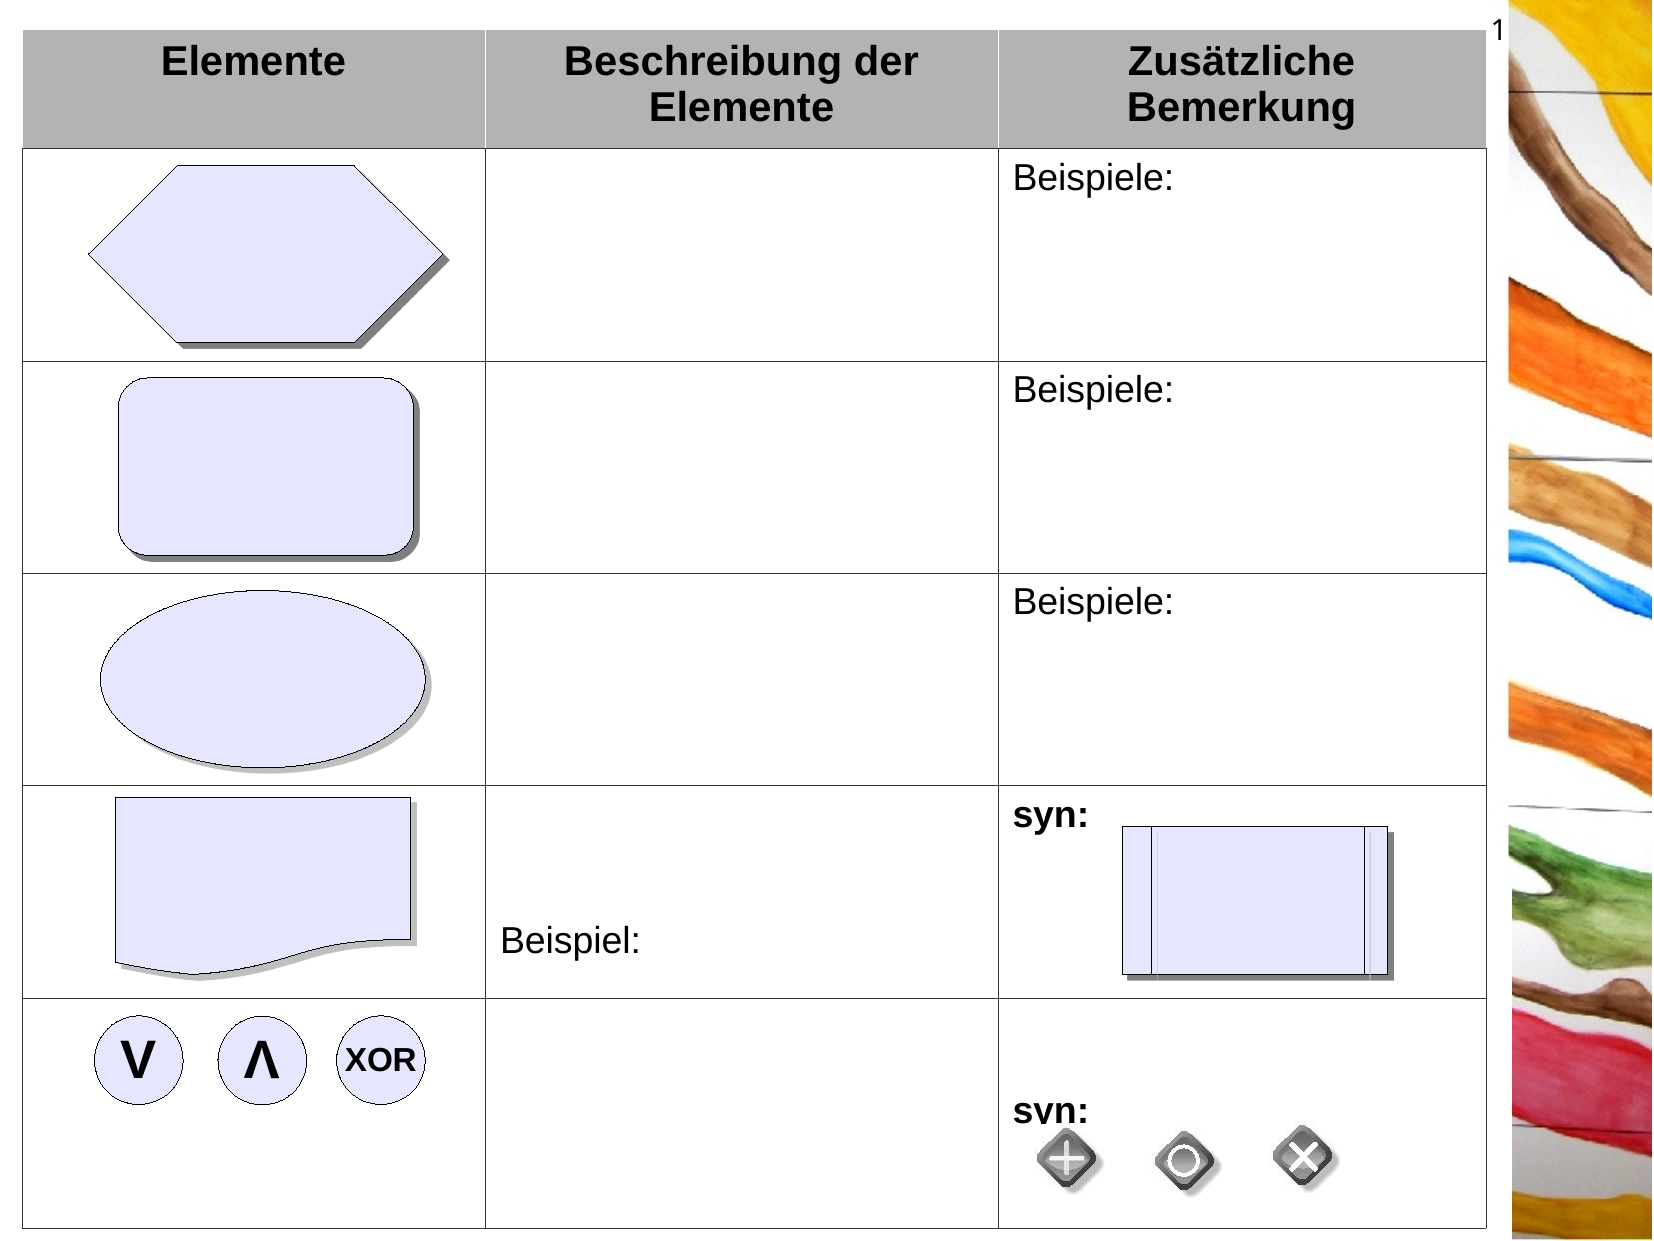

1
| Elemente | Beschreibung der Elemente | Zusätzliche Bemerkung |
| --- | --- | --- |
| | | Beispiele: |
| | | Beispiele: |
| | | Beispiele: |
| | Beispiel: | syn: |
| | | syn: |
V
XOR
V